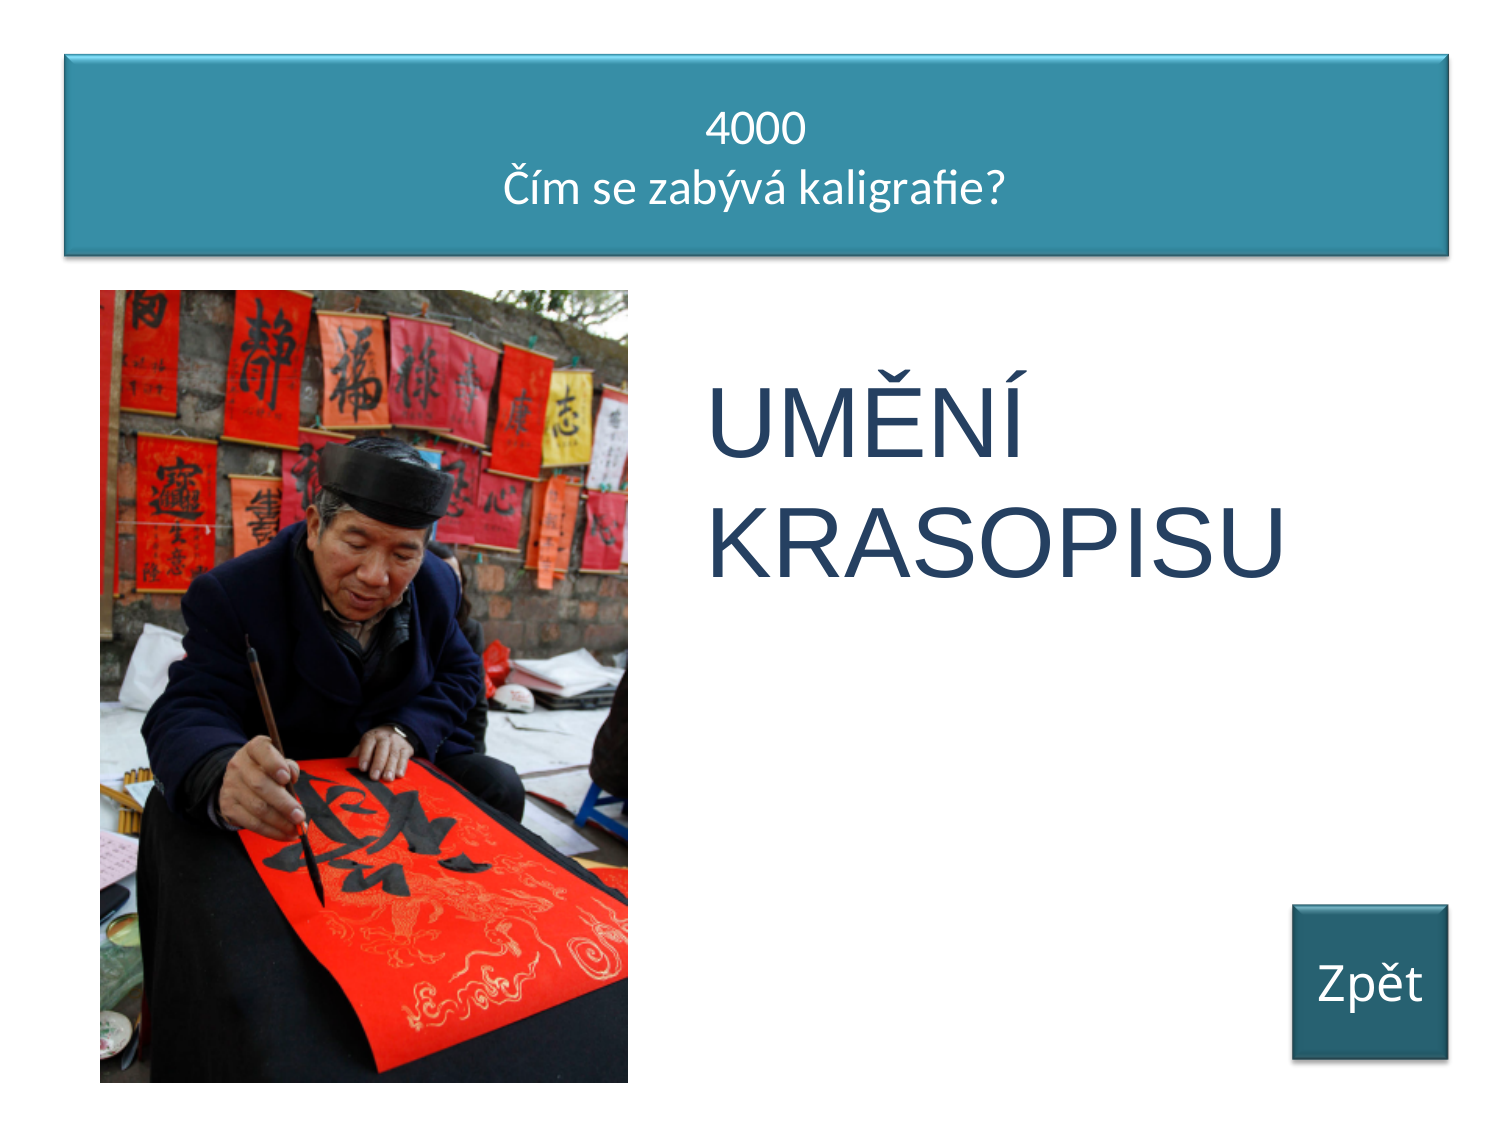

4000
Čím se zabývá kaligrafie?
UMĚNÍ KRASOPISU
Zpět